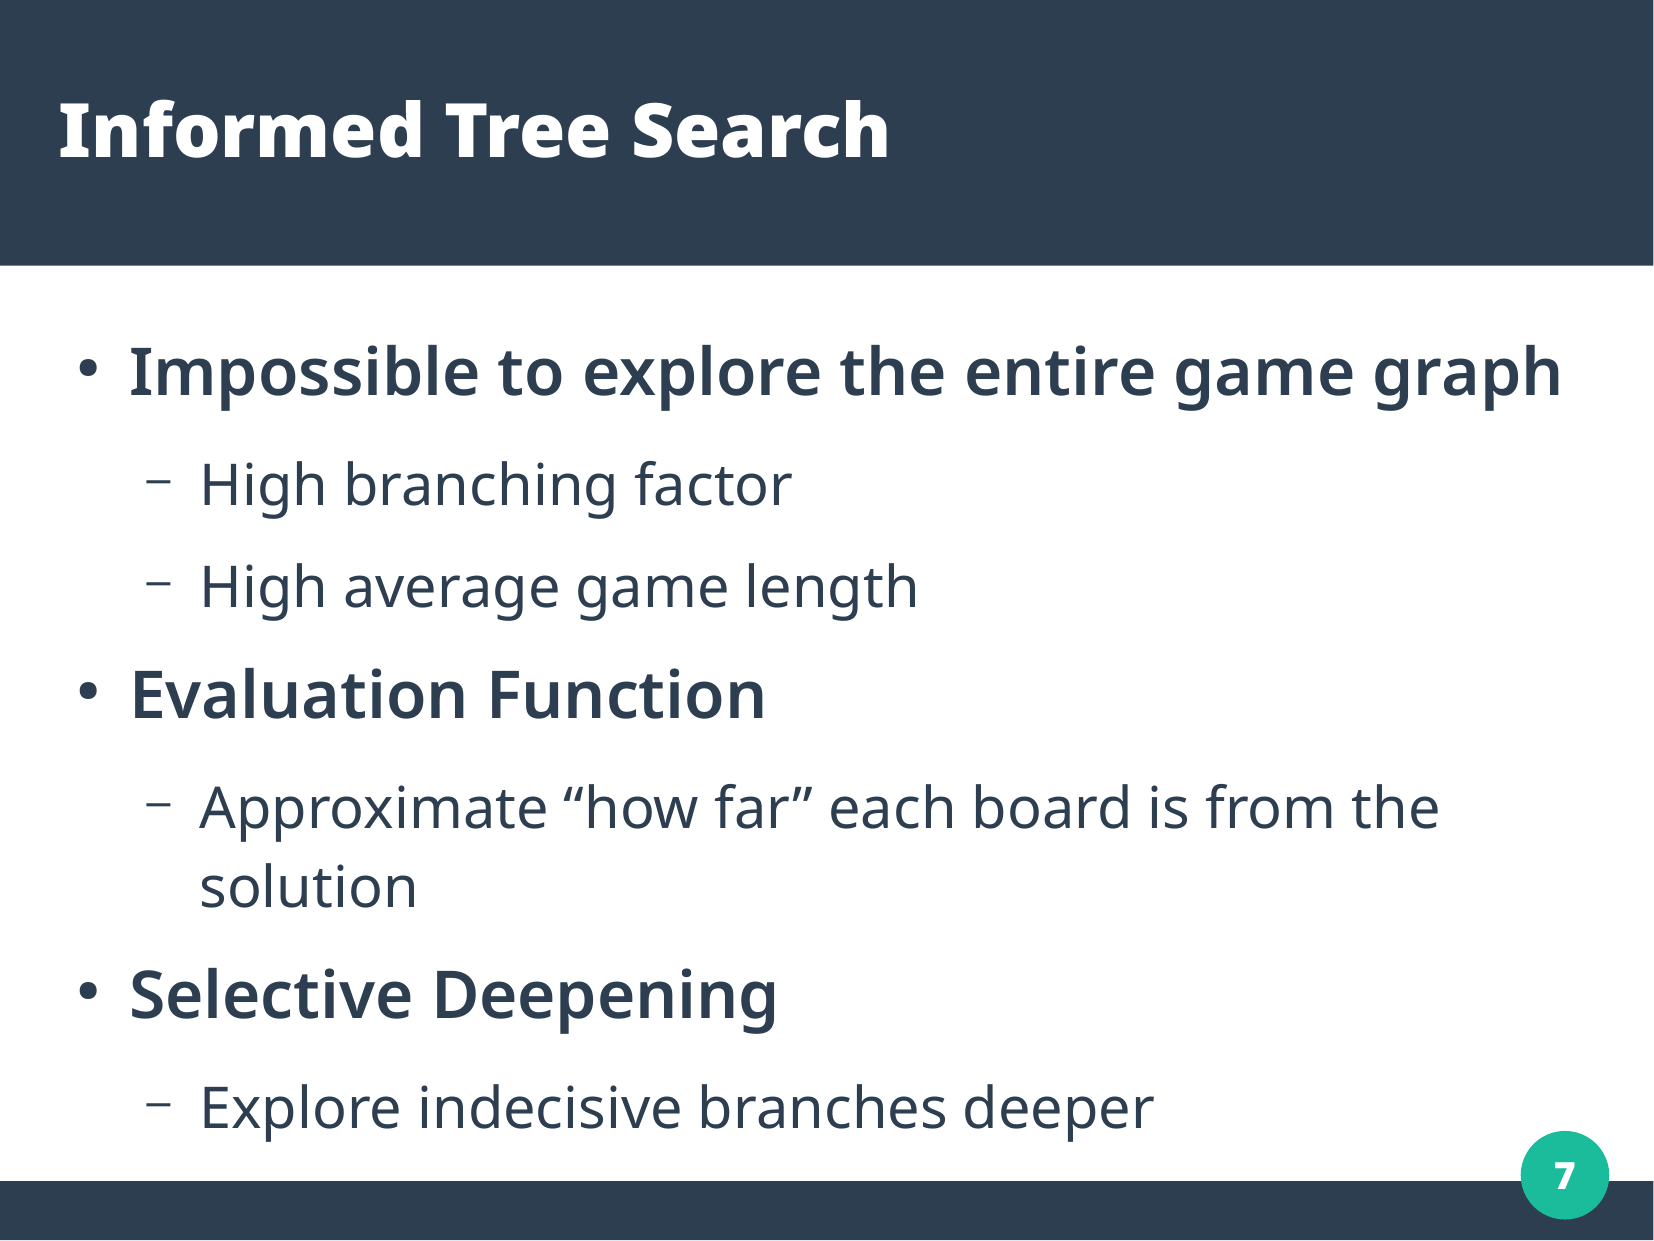

# Informed Tree Search
Impossible to explore the entire game graph
High branching factor
High average game length
Evaluation Function
Approximate “how far” each board is from the solution
Selective Deepening
Explore indecisive branches deeper
7